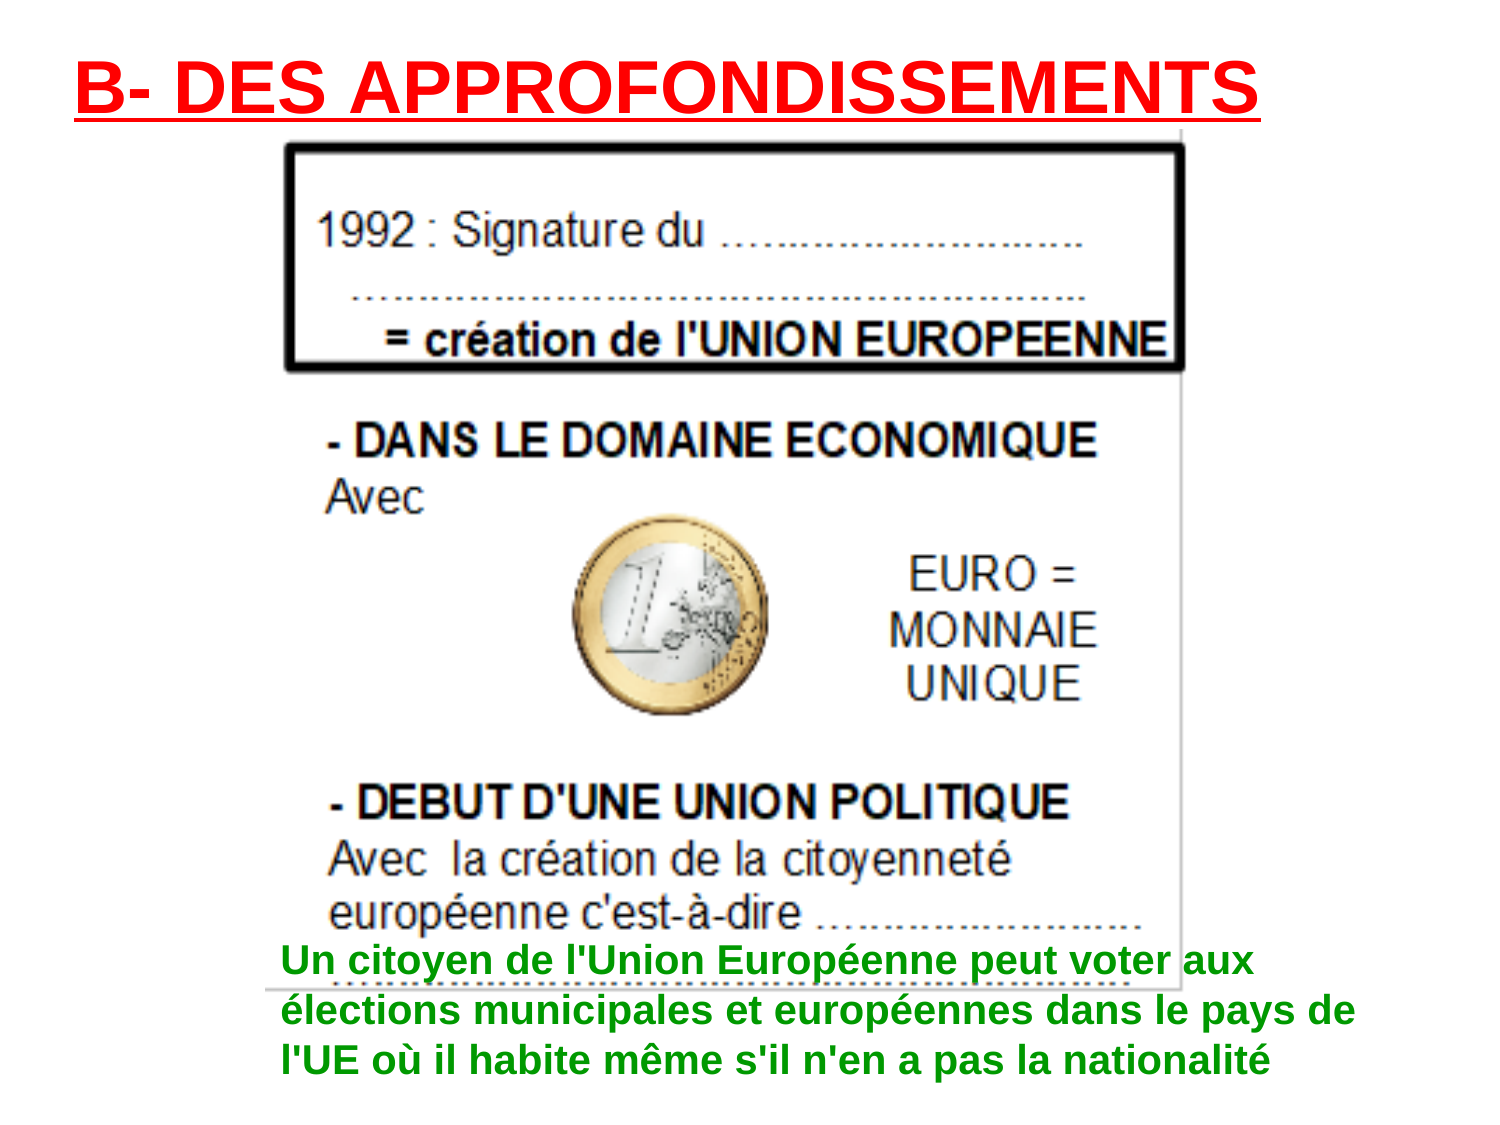

# B- DES APPROFONDISSEMENTS
Un citoyen de l'Union Européenne peut voter aux élections municipales et européennes dans le pays de l'UE où il habite même s'il n'en a pas la nationalité